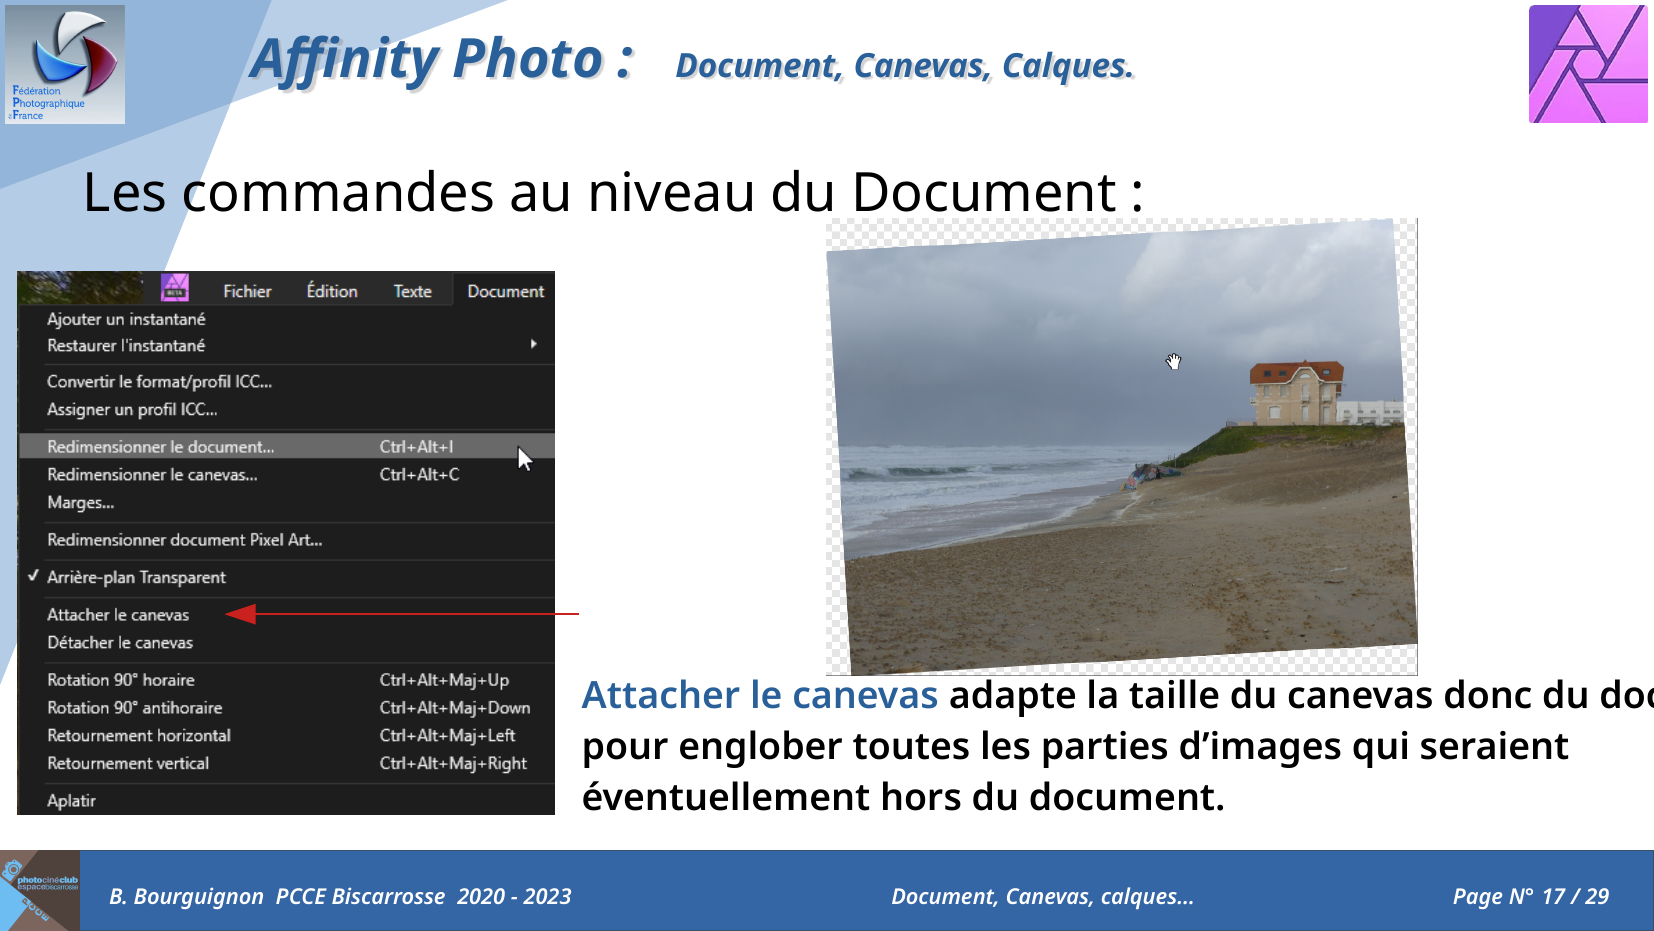

# Les commandes au niveau du Document :
Attacher le canevas adapte la taille du canevas donc du document
pour englober toutes les parties d’images qui seraient
éventuellement hors du document.